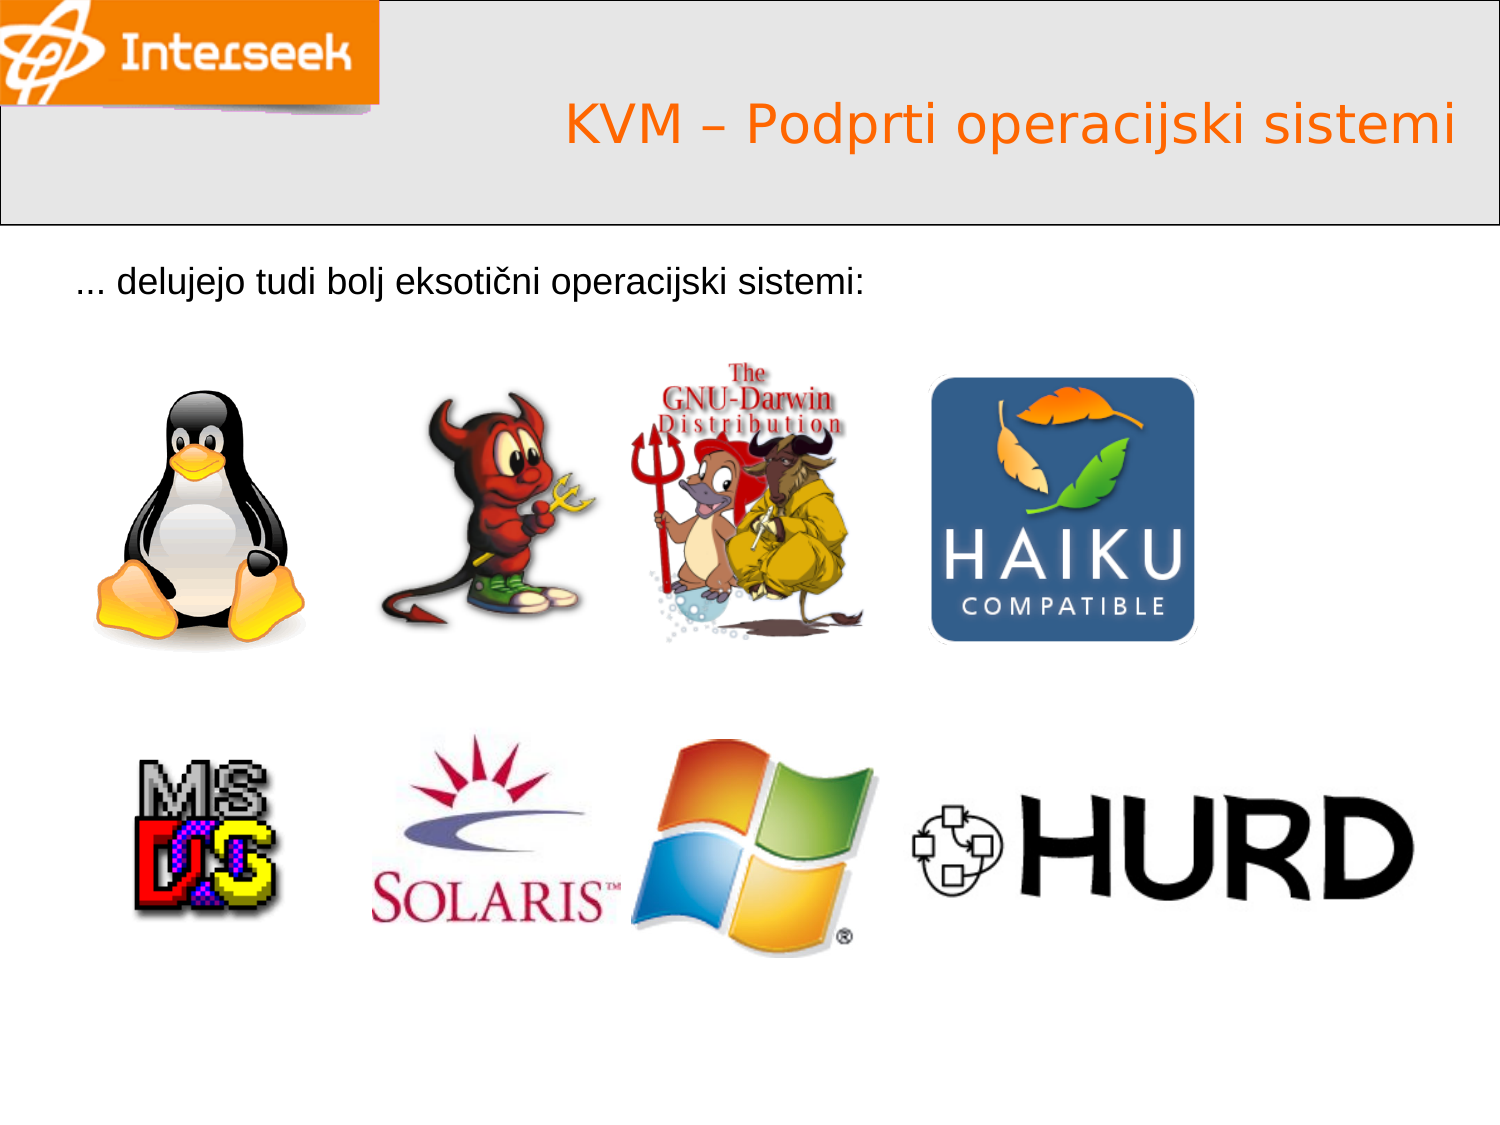

# KVM – Podprti operacijski sistemi
... delujejo tudi bolj eksotični operacijski sistemi: